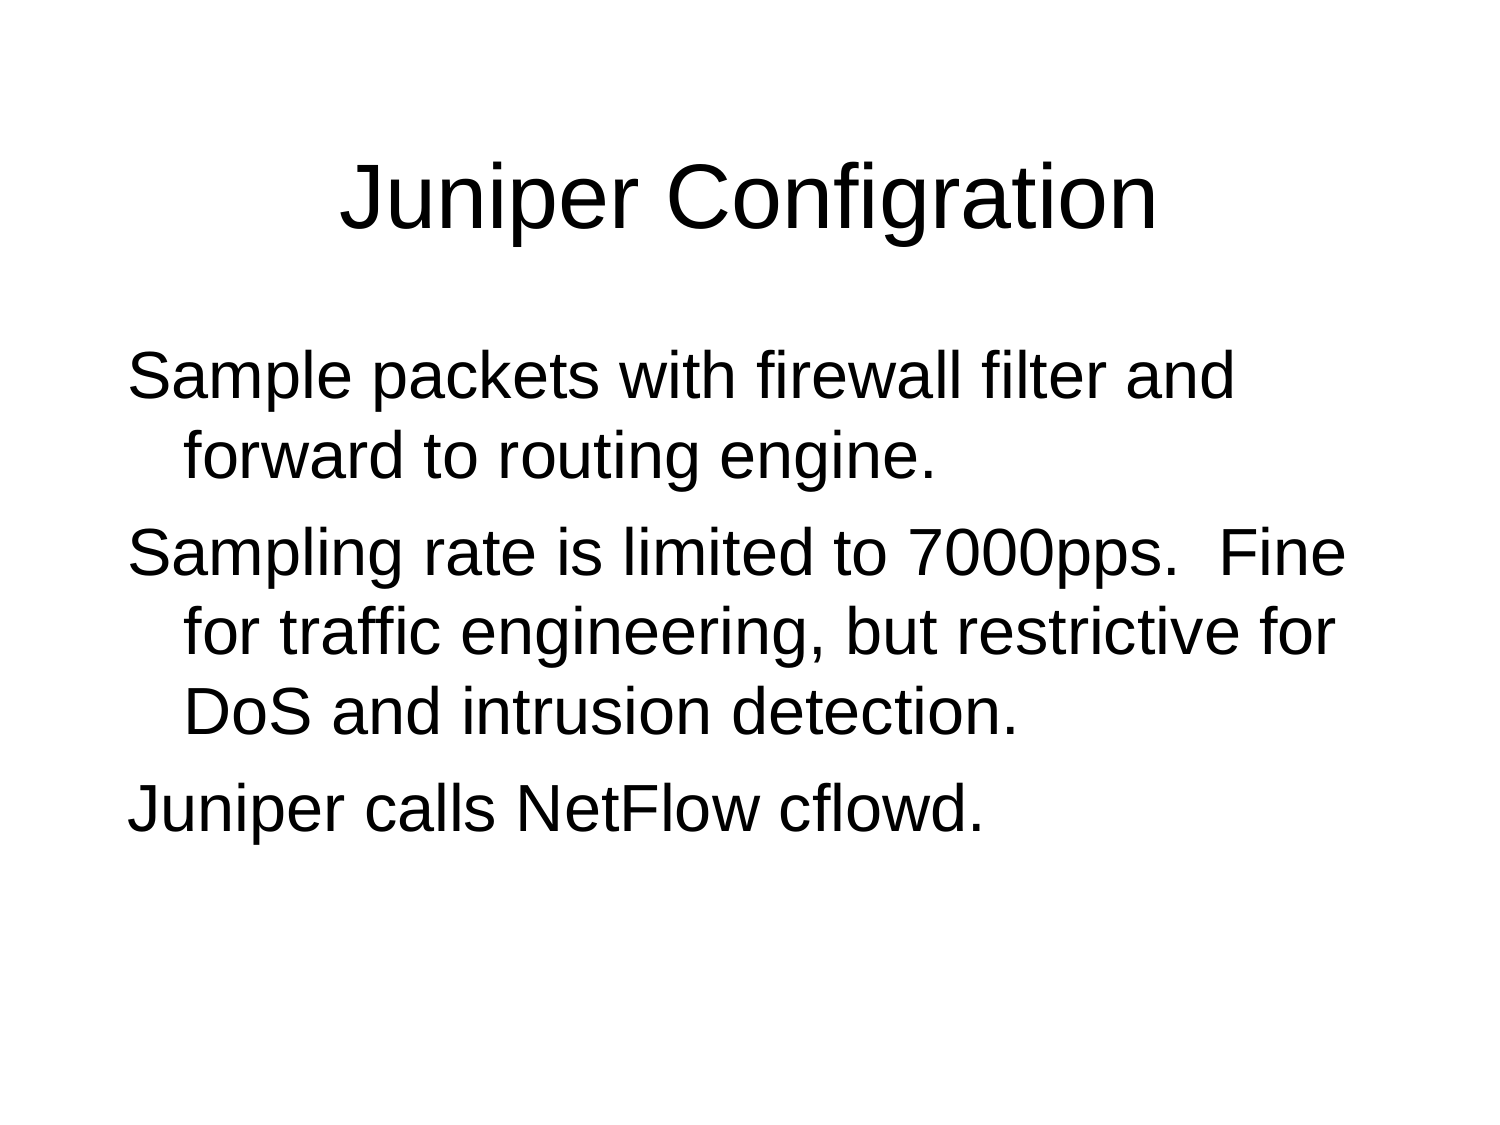

# Juniper Configration
Sample packets with firewall filter and forward to routing engine.
Sampling rate is limited to 7000pps. Fine for traffic engineering, but restrictive for DoS and intrusion detection.
Juniper calls NetFlow cflowd.